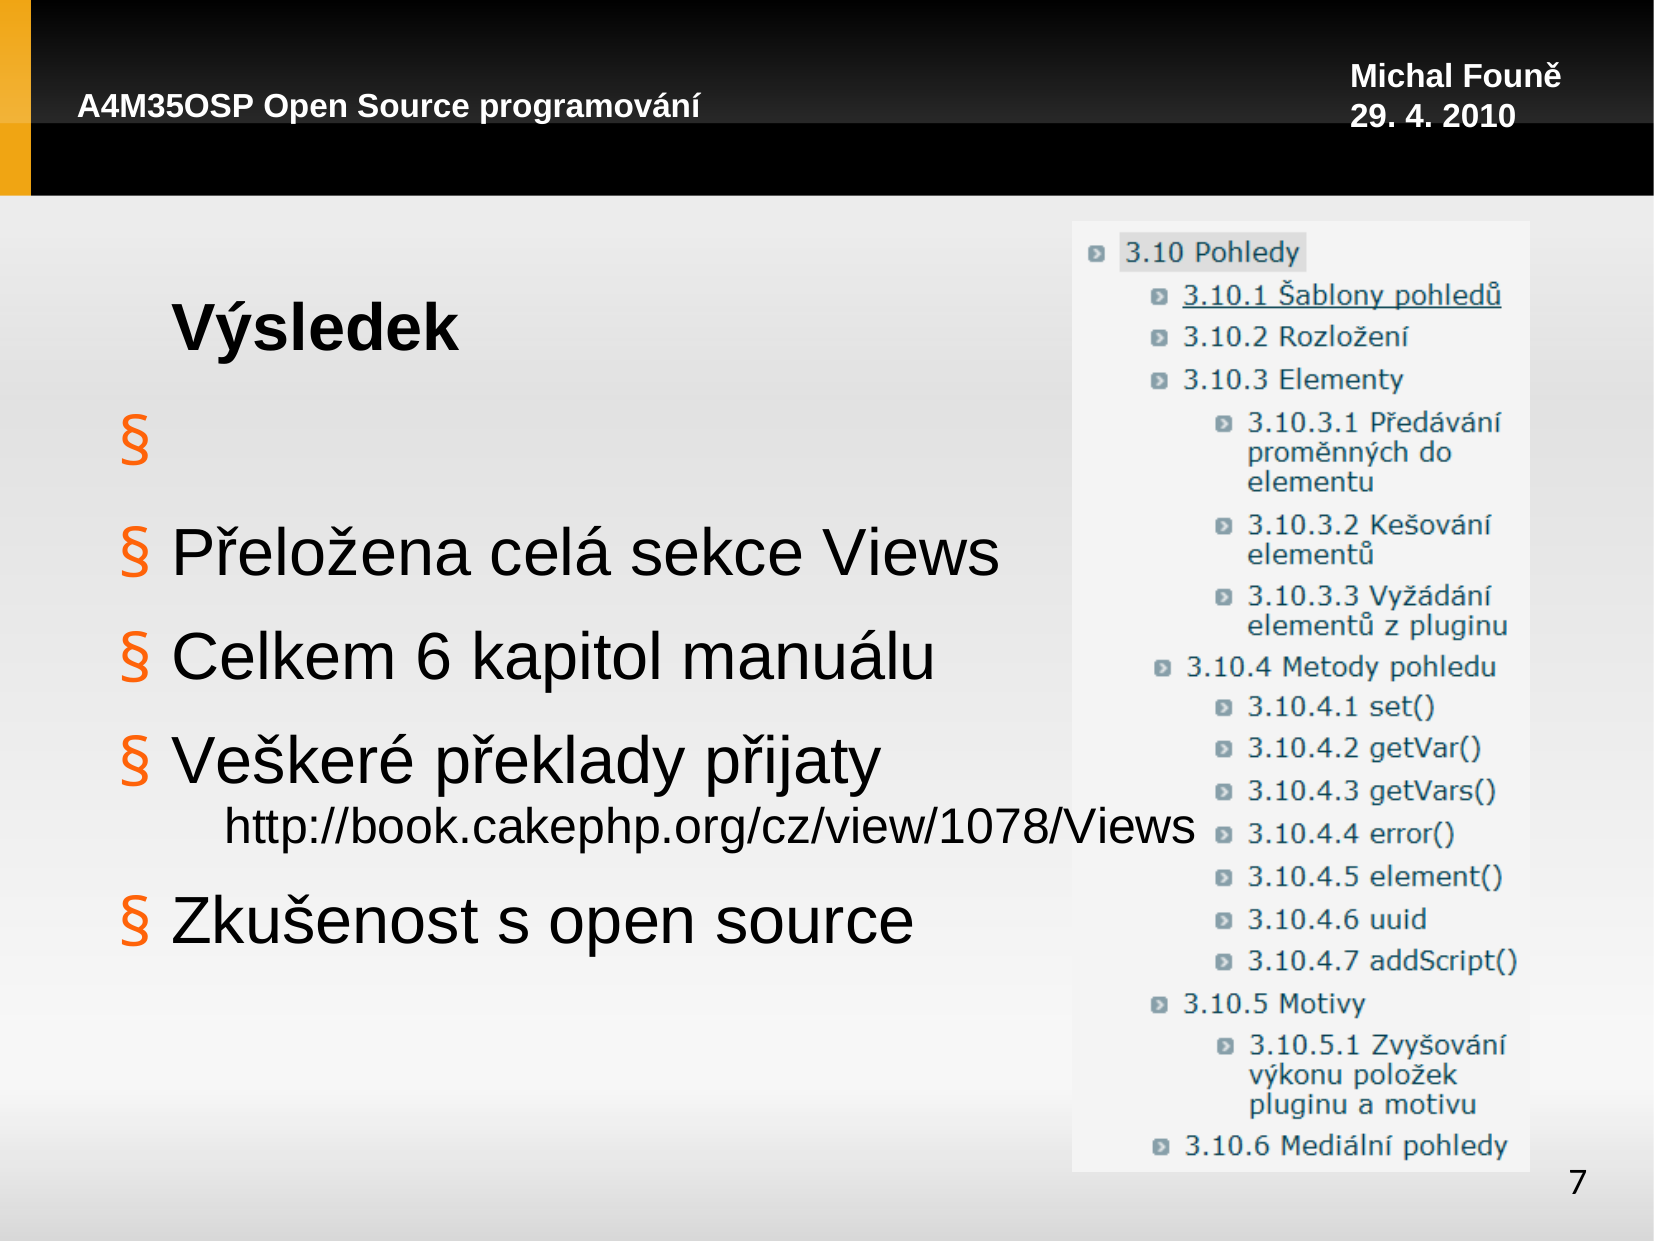

Michal Founě
29. 4. 2010
# A4M35OSP Open Source programování
Výsledek
Přeložena celá sekce Views
Celkem 6 kapitol manuálu
Veškeré překlady přijaty
http://book.cakephp.org/cz/view/1078/Views
Zkušenost s open source
7